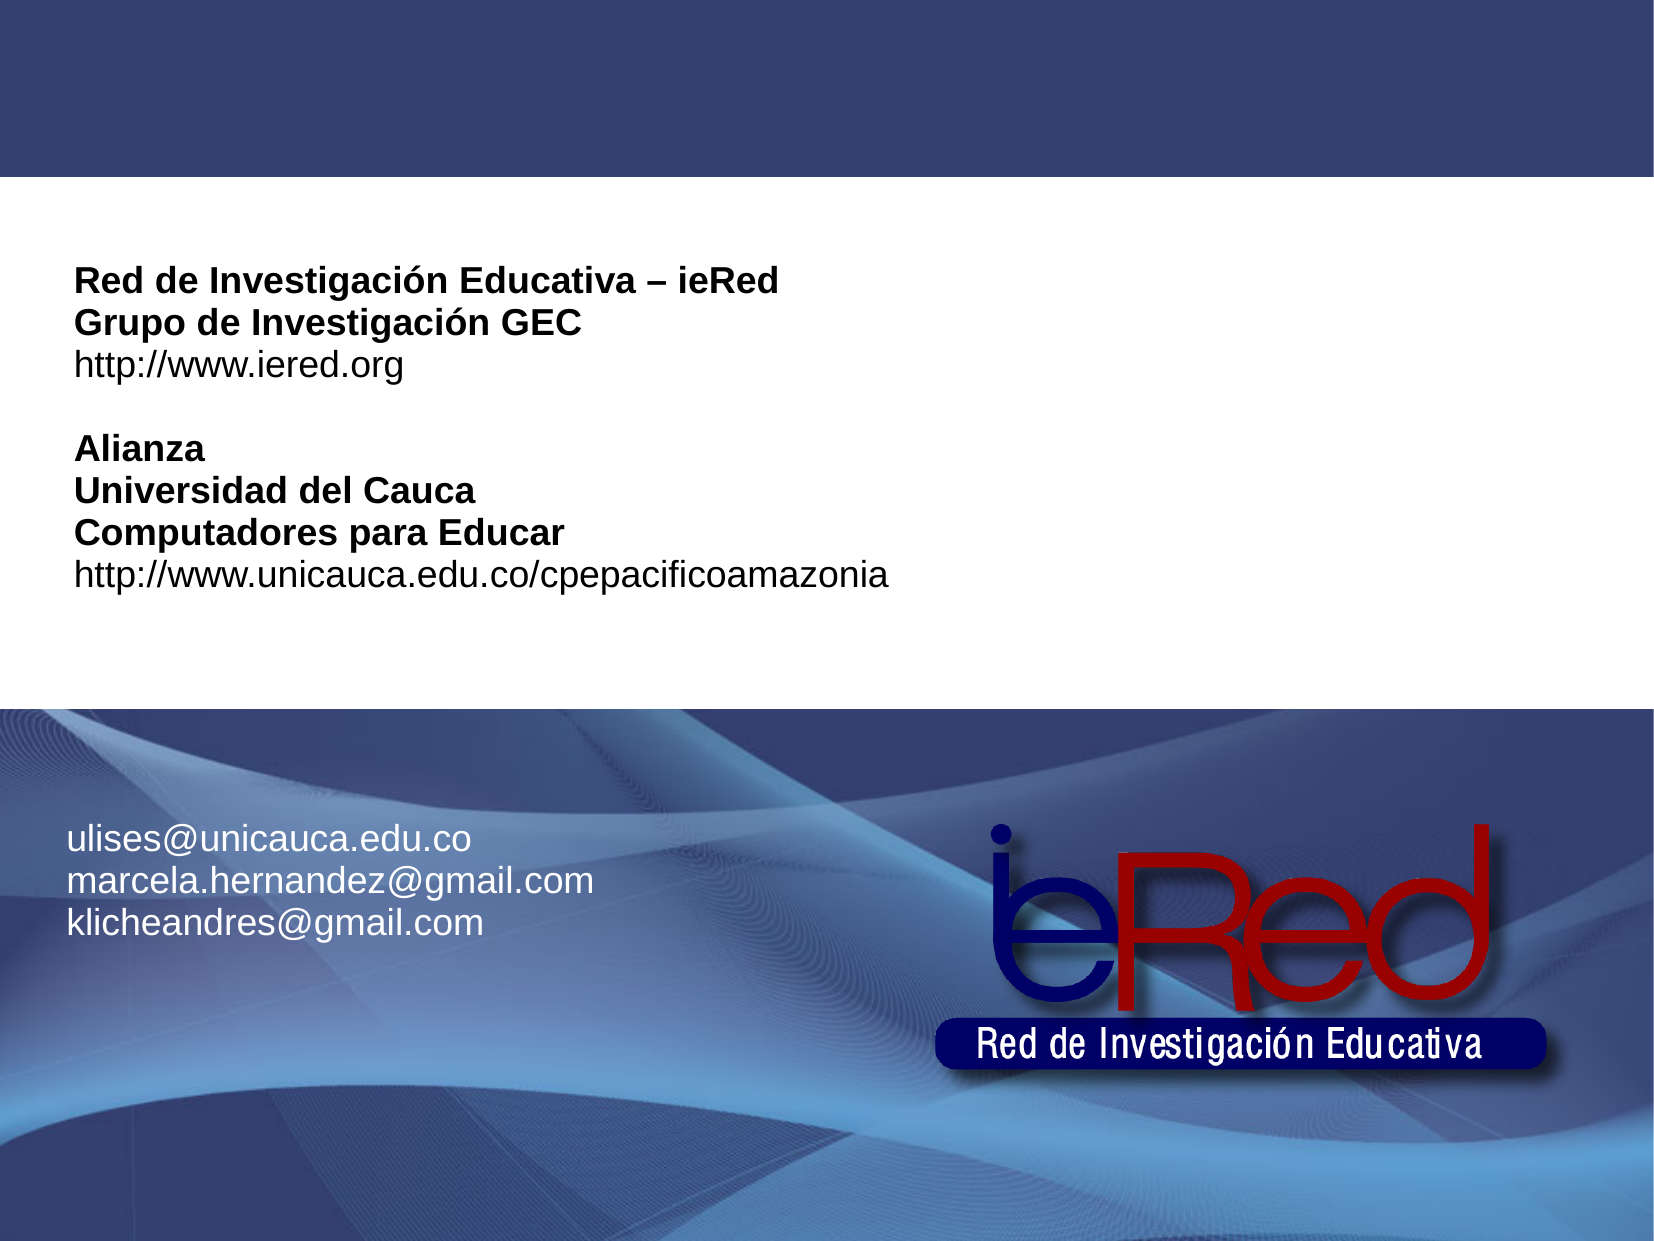

Red de Investigación Educativa – ieRed
Grupo de Investigación GEC
http://www.iered.org
Alianza
Universidad del Cauca
Computadores para Educar
http://www.unicauca.edu.co/cpepacificoamazonia
ulises@unicauca.edu.co
marcela.hernandez@gmail.com
klicheandres@gmail.com